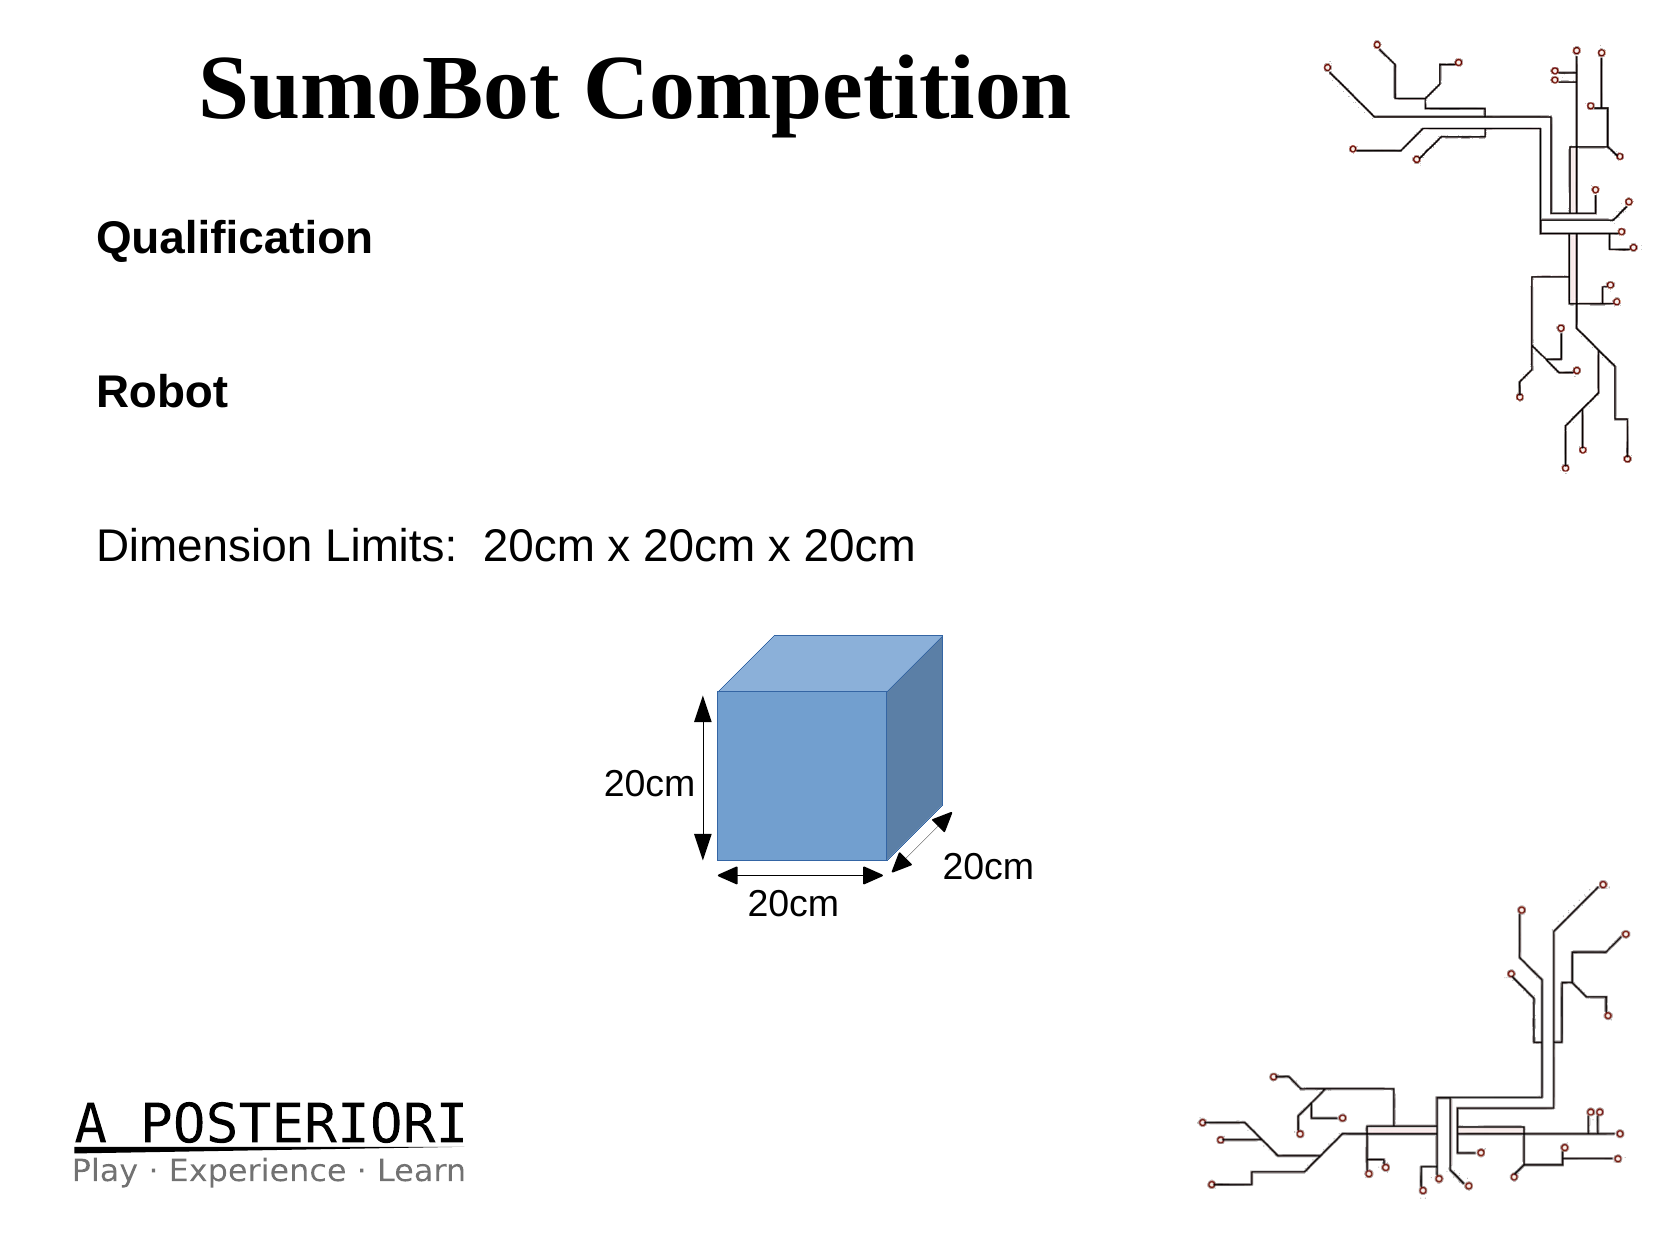

# SumoBot Competition
Qualification
Robot
Dimension Limits: 20cm x 20cm x 20cm
20cm
20cm
20cm